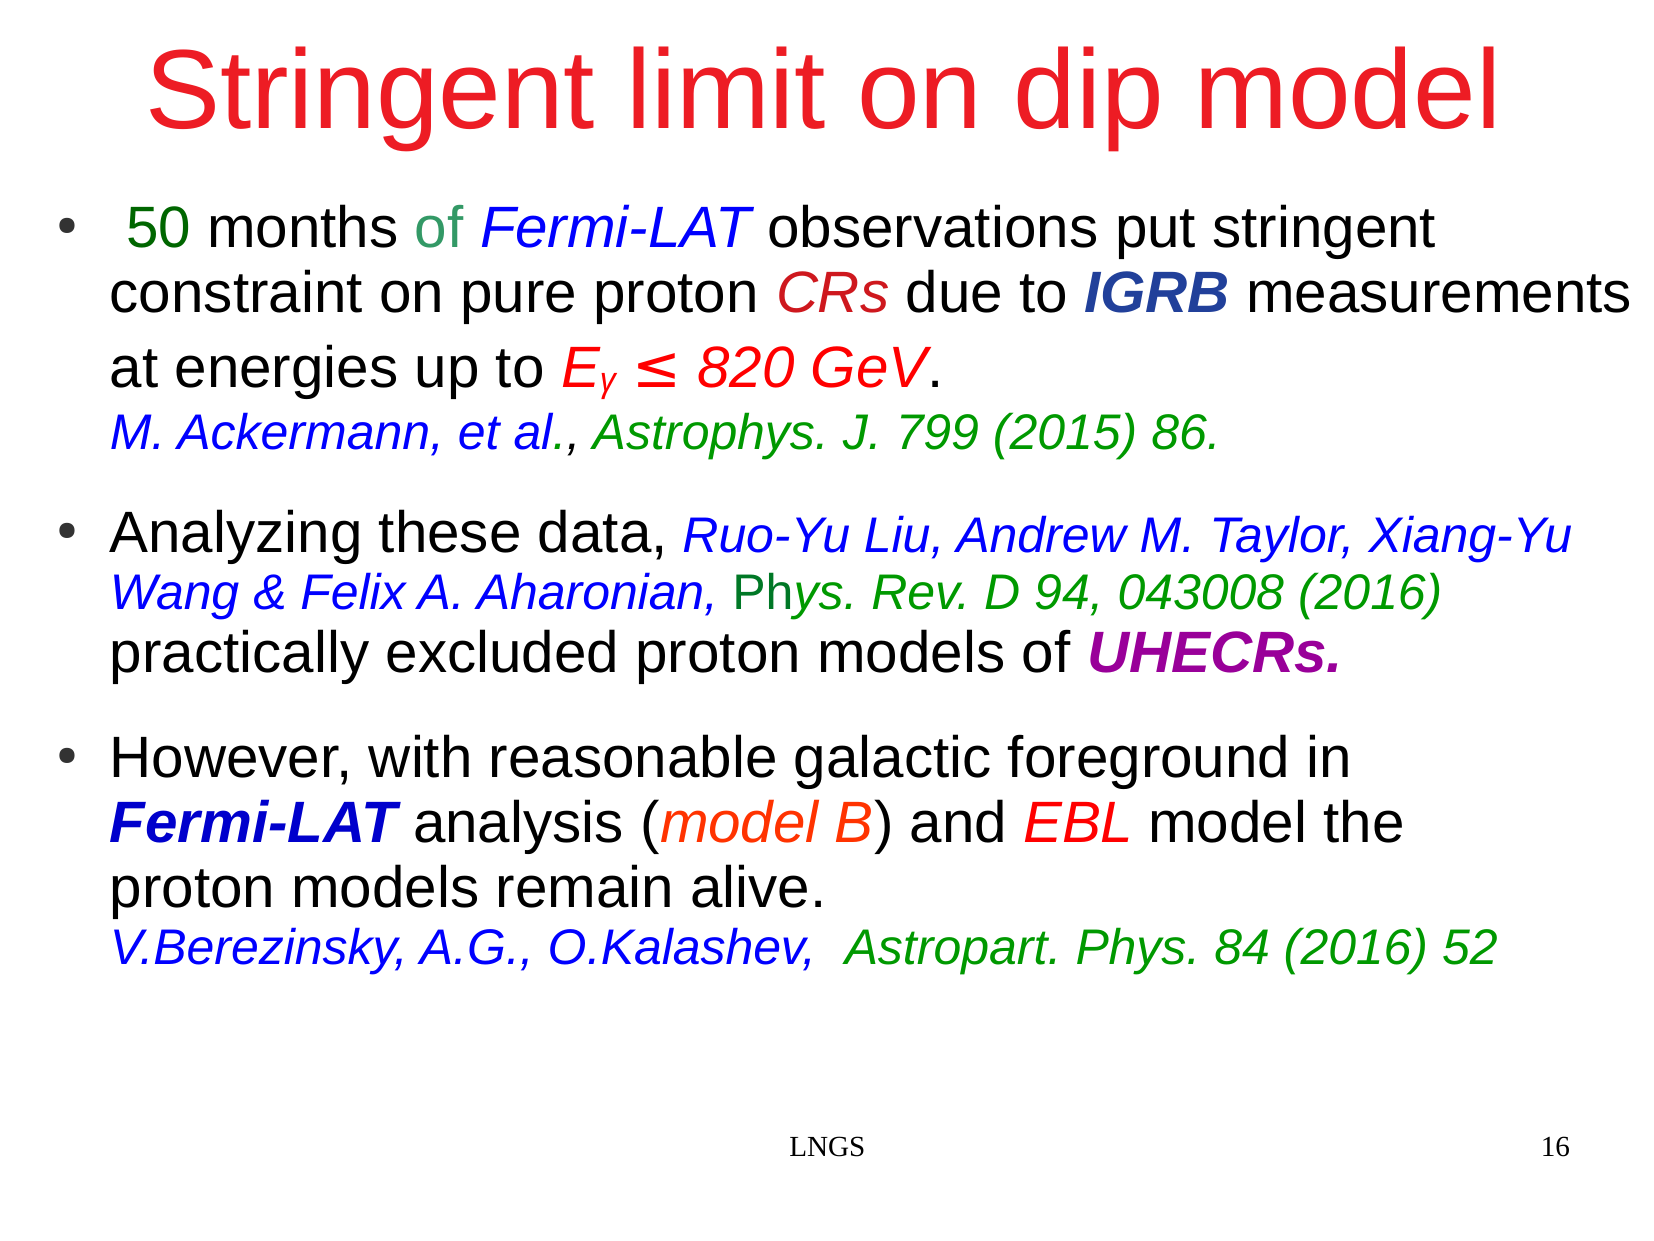

# Stringent limit on dip model
 50 months of Fermi-LAT observations put stringent constraint on pure proton CRs due to IGRB measurements at energies up to Eγ ≤ 820 GeV.
M. Ackermann, et al., Astrophys. J. 799 (2015) 86.
Analyzing these data, Ruo-Yu Liu, Andrew M. Taylor, Xiang-Yu Wang & Felix A. Aharonian, Phys. Rev. D 94, 043008 (2016) practically excluded proton models of UHECRs.
However, with reasonable galactic foreground in
Fermi-LAT analysis (model B) and EBL model the
proton models remain alive.
V.Berezinsky, A.G., O.Kalashev, Astropart. Phys. 84 (2016) 52
LNGS
16